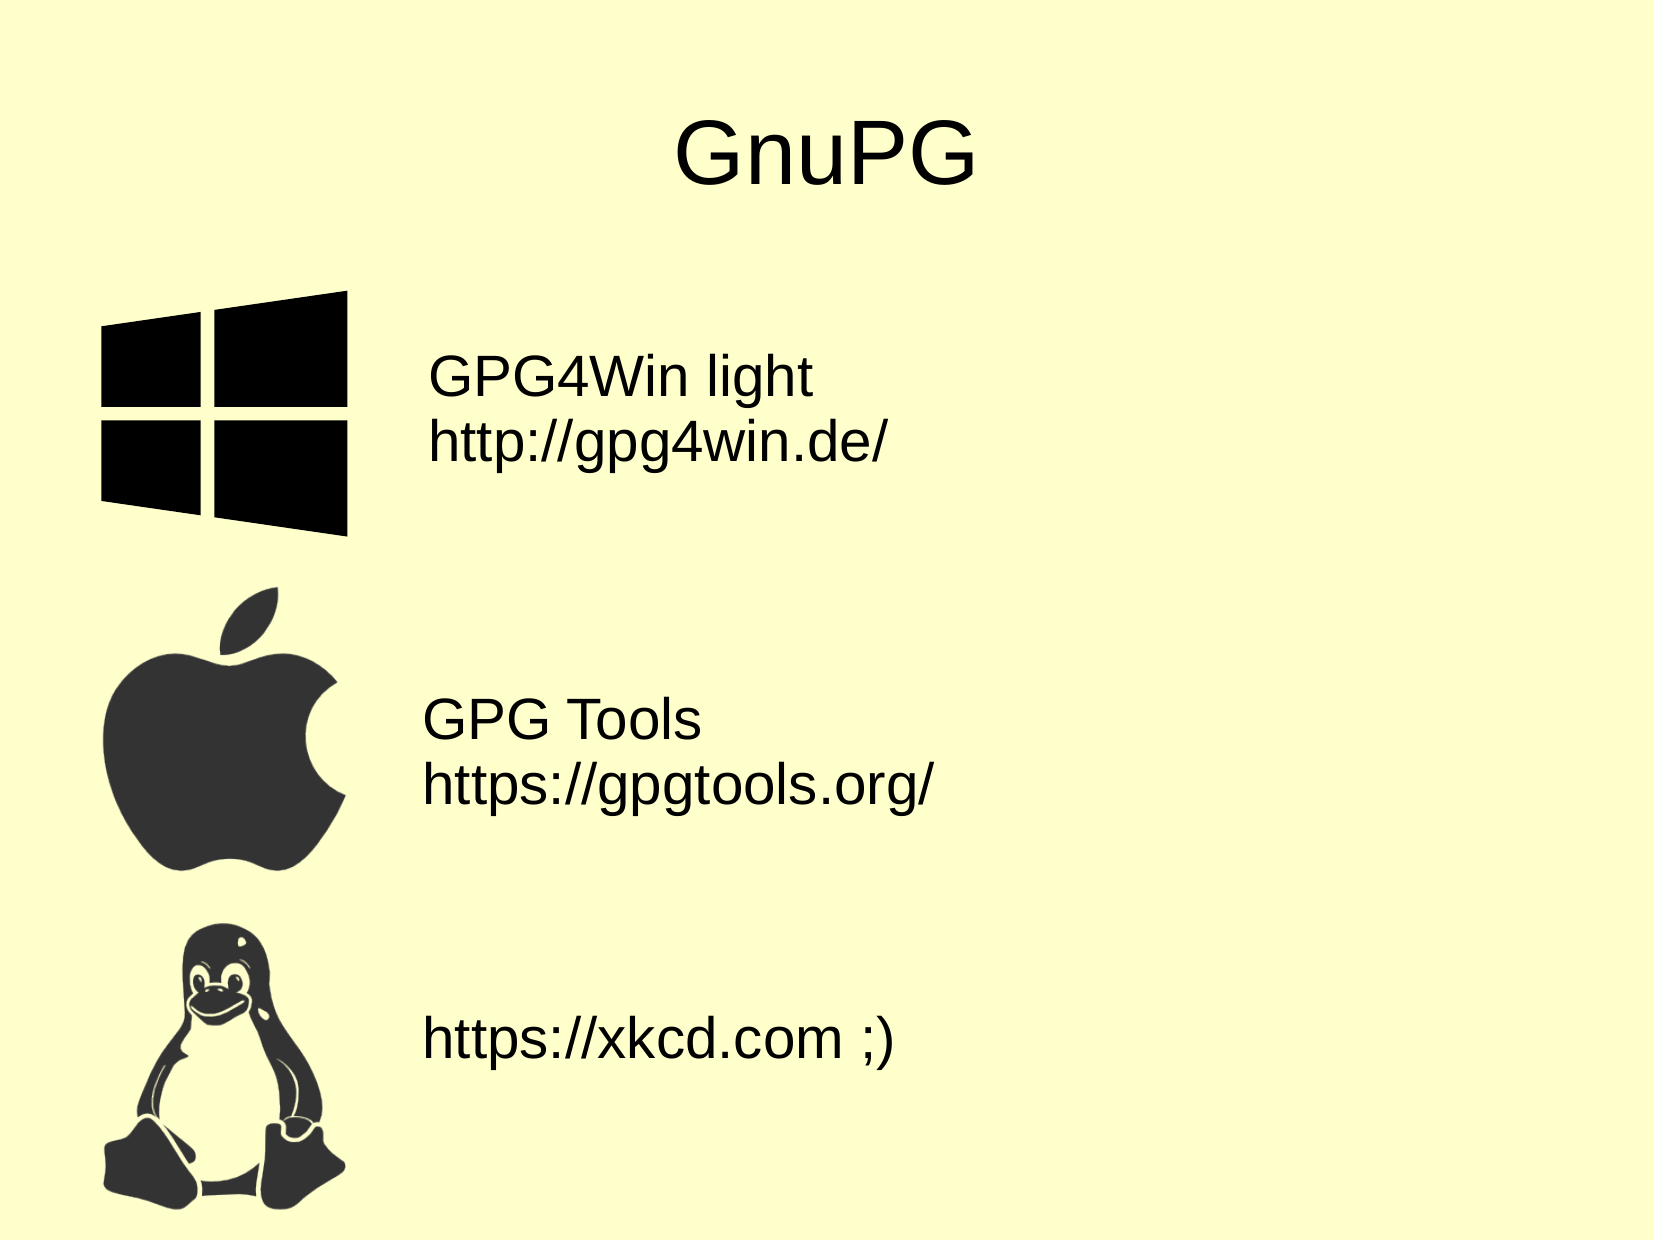

# GnuPG
GPG4Win light
http://gpg4win.de/
GPG Tools
https://gpgtools.org/
https://xkcd.com ;)